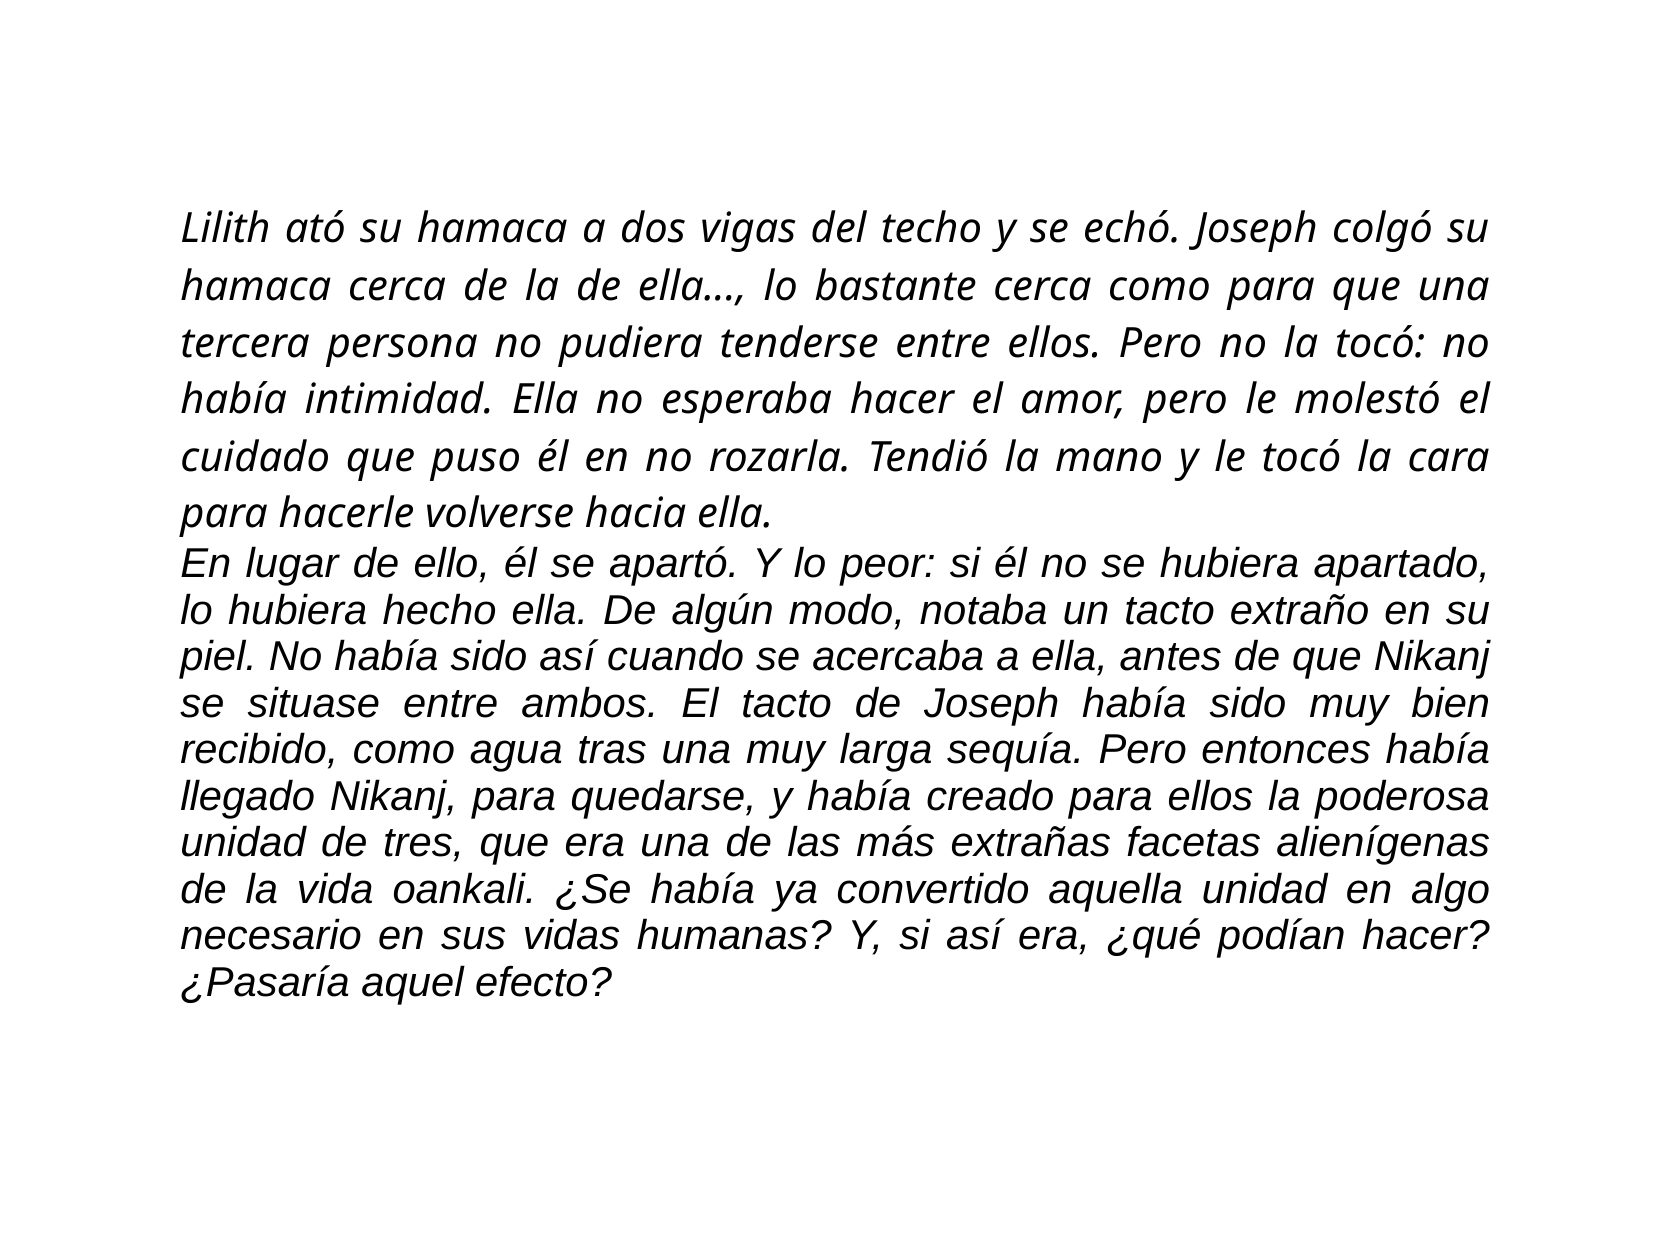

Lilith ató su hamaca a dos vigas del techo y se echó. Joseph colgó su hamaca cerca de la de ella..., lo bastante cerca como para que una tercera persona no pudiera tenderse entre ellos. Pero no la tocó: no había intimidad. Ella no esperaba hacer el amor, pero le molestó el cuidado que puso él en no rozarla. Tendió la mano y le tocó la cara para hacerle volverse hacia ella.
En lugar de ello, él se apartó. Y lo peor: si él no se hubiera apartado, lo hubiera hecho ella. De algún modo, notaba un tacto extraño en su piel. No había sido así cuando se acercaba a ella, antes de que Nikanj se situase entre ambos. El tacto de Joseph había sido muy bien recibido, como agua tras una muy larga sequía. Pero entonces había llegado Nikanj, para quedarse, y había creado para ellos la poderosa unidad de tres, que era una de las más extrañas facetas alienígenas de la vida oankali. ¿Se había ya convertido aquella unidad en algo necesario en sus vidas humanas? Y, si así era, ¿qué podían hacer? ¿Pasaría aquel efecto?